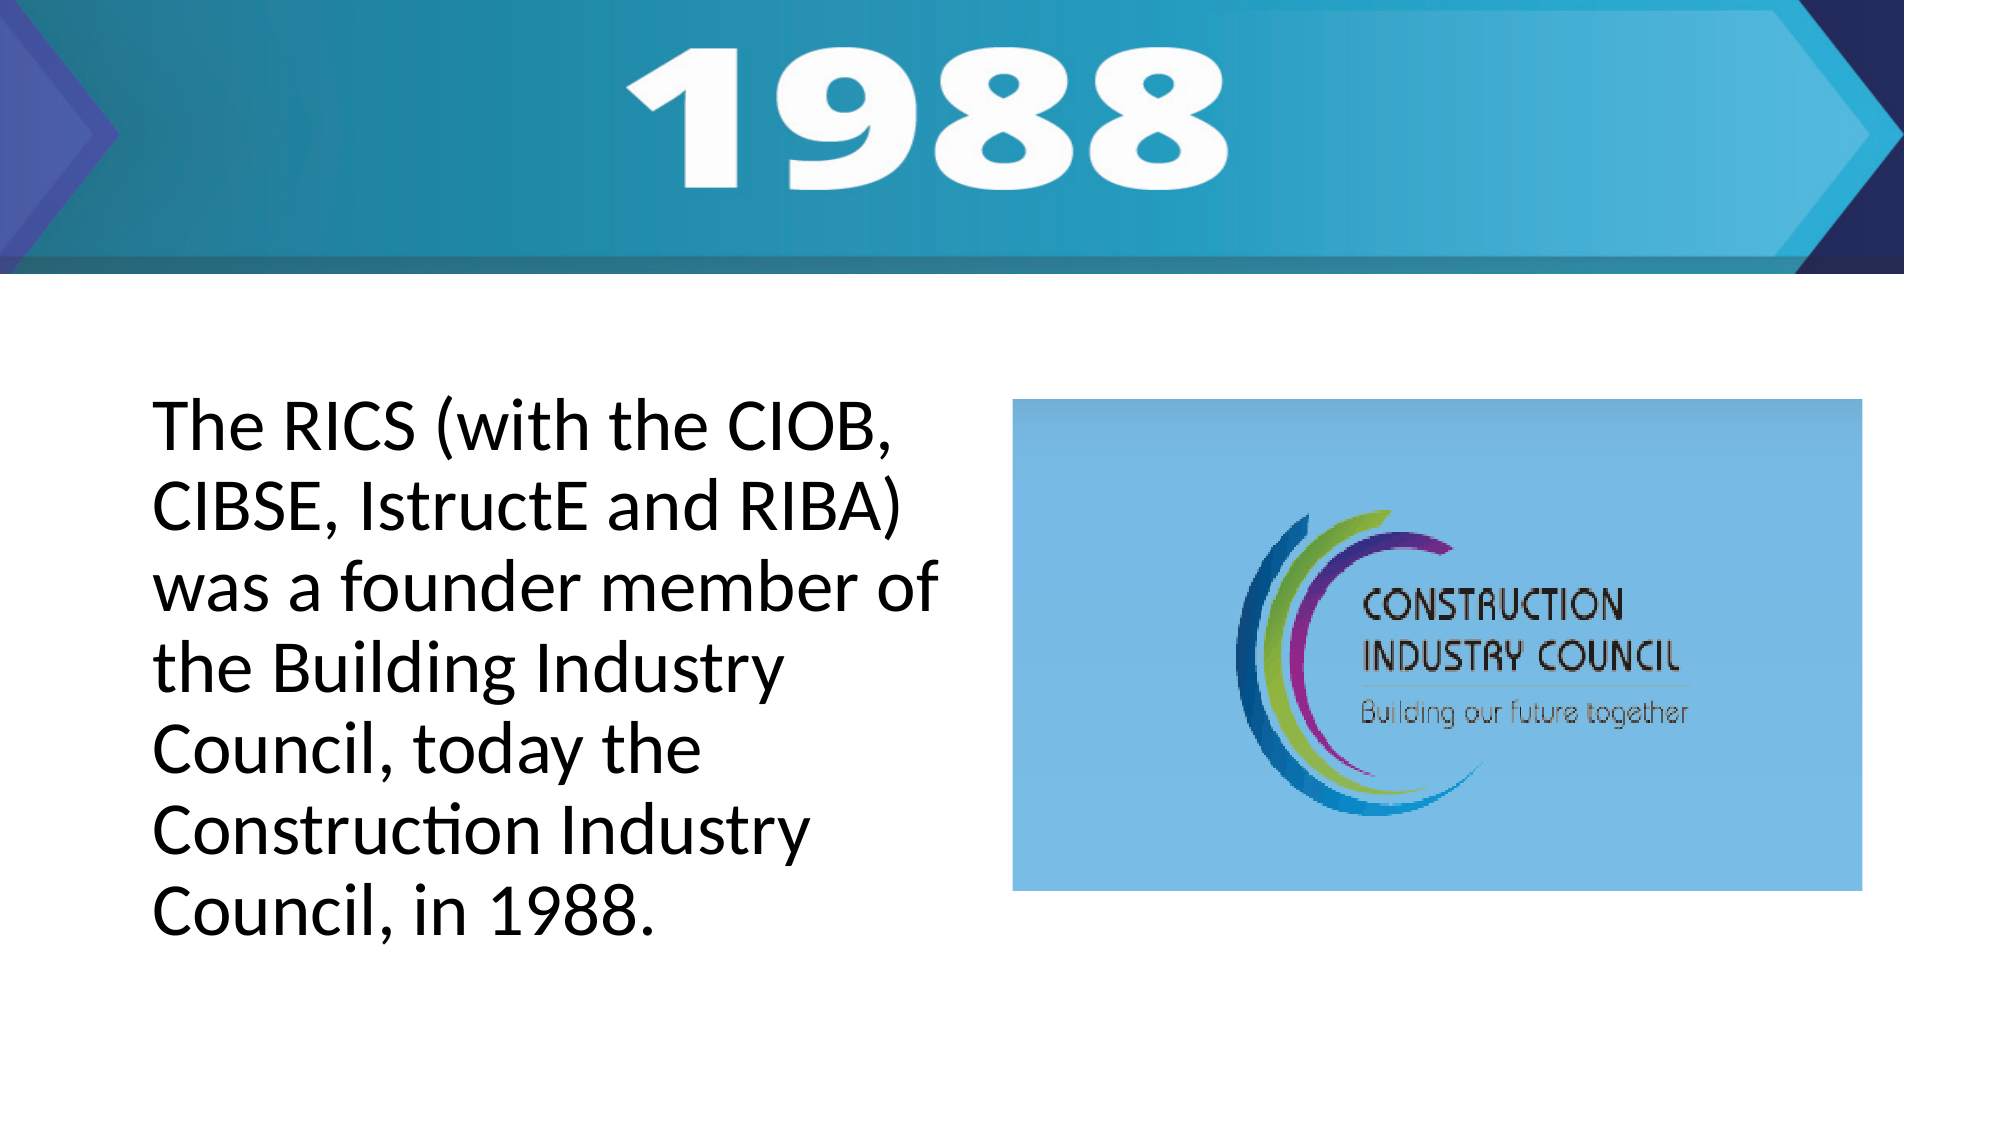

# The RICS (with the CIOB, CIBSE, IstructE and RIBA) was a founder member of the Building Industry Council, today the Construction Industry Council, in 1988.